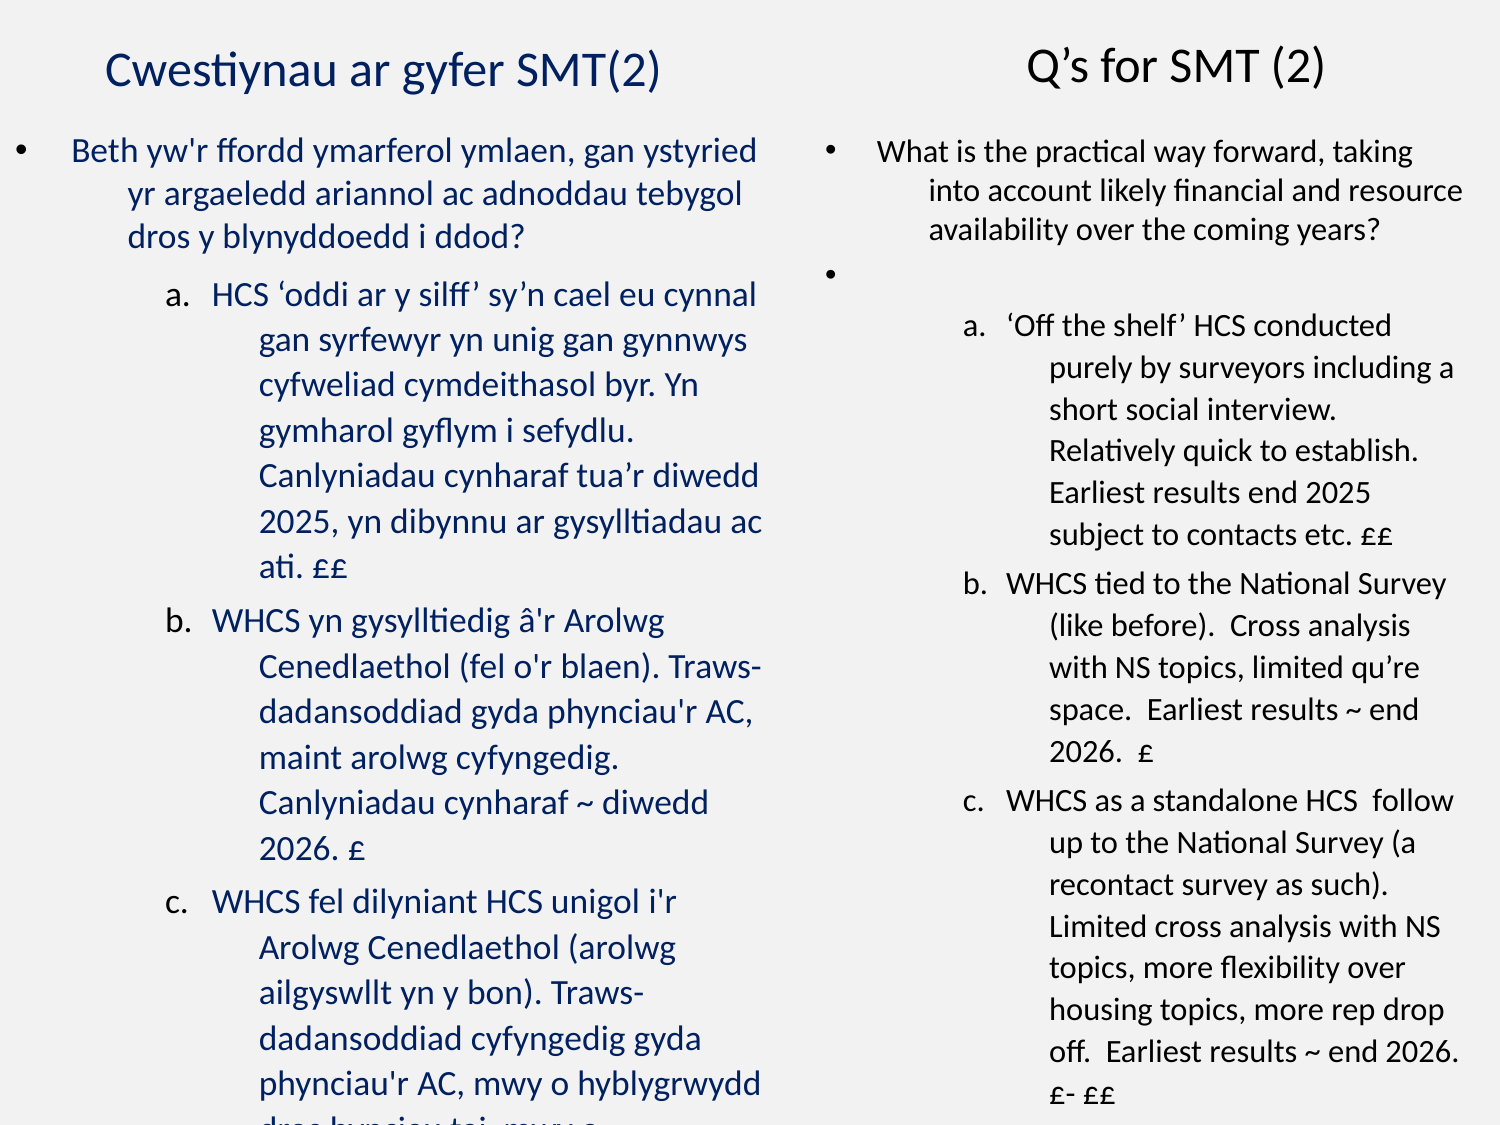

Cwestiynau ar gyfer SMT(2)
Q’s for SMT (2)
Beth yw'r ffordd ymarferol ymlaen, gan ystyried yr argaeledd ariannol ac adnoddau tebygol dros y blynyddoedd i ddod?
HCS ‘oddi ar y silff’ sy’n cael eu cynnal gan syrfewyr yn unig gan gynnwys cyfweliad cymdeithasol byr. Yn gymharol gyflym i sefydlu. Canlyniadau cynharaf tua’r diwedd 2025, yn dibynnu ar gysylltiadau ac ati. ££
WHCS yn gysylltiedig â'r Arolwg Cenedlaethol (fel o'r blaen). Traws-dadansoddiad gyda phynciau'r AC, maint arolwg cyfyngedig. Canlyniadau cynharaf ~ diwedd 2026. £
WHCS fel dilyniant HCS unigol i'r Arolwg Cenedlaethol (arolwg ailgyswllt yn y bon). Traws-dadansoddiad cyfyngedig gyda phynciau'r AC, mwy o hyblygrwydd dros bynciau tai, mwy o gynrychiolwyr yn gollwng. Canlyniadau cynharaf ~ diwedd 2026. £- ££
# What is the practical way forward, taking into account likely financial and resource availability over the coming years?
‘Off the shelf’ HCS conducted purely by surveyors including a short social interview. Relatively quick to establish. Earliest results end 2025 subject to contacts etc. ££
WHCS tied to the National Survey (like before). Cross analysis with NS topics, limited qu’re space. Earliest results ~ end 2026. £
WHCS as a standalone HCS follow up to the National Survey (a recontact survey as such). Limited cross analysis with NS topics, more flexibility over housing topics, more rep drop off. Earliest results ~ end 2026. £- ££